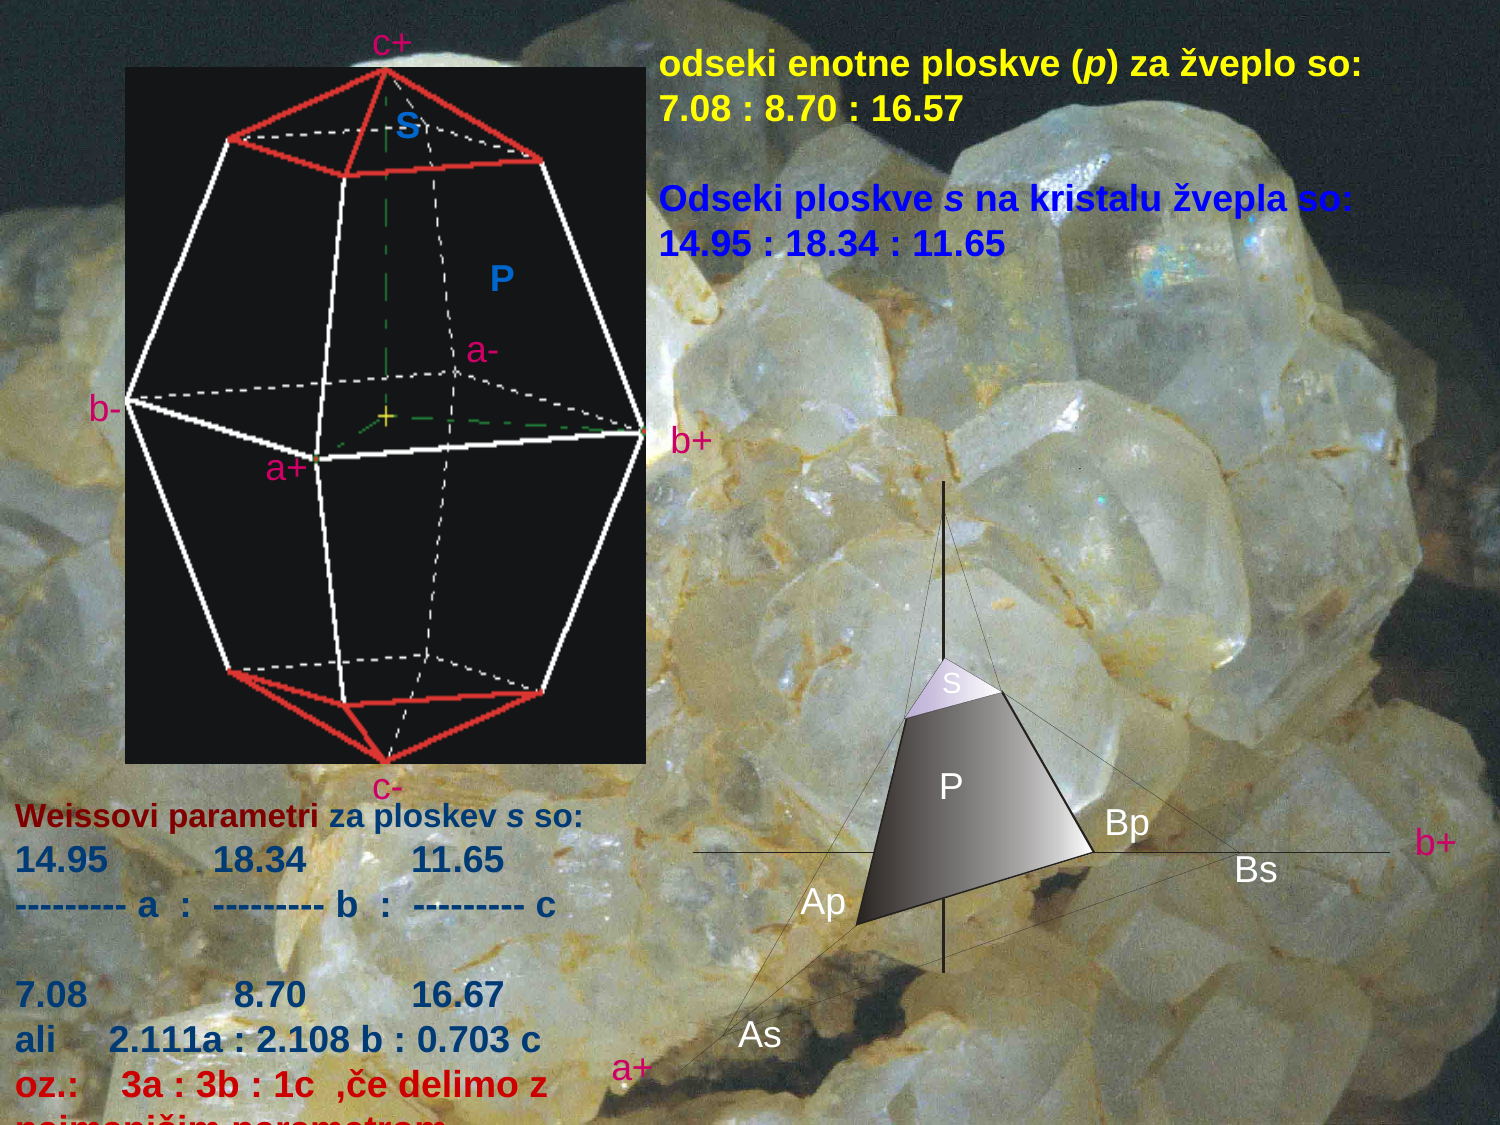

c+
odseki enotne ploskve (p) za žveplo so:
7.08 : 8.70 : 16.57
Odseki ploskve s na kristalu žvepla so:
14.95 : 18.34 : 11.65
S
P
a-
b-
b+
a+
S
c-
P
Weissovi parametri za ploskev s so:
14.95 18.34 11.65
--------- a : --------- b : --------- c
7.08 8.70 16.67
ali 2.111a : 2.108 b : 0.703 c
oz.: 3a : 3b : 1c ,če delimo z najmanjšim parametrom
Bp
b+
Bs
Ap
As
a+